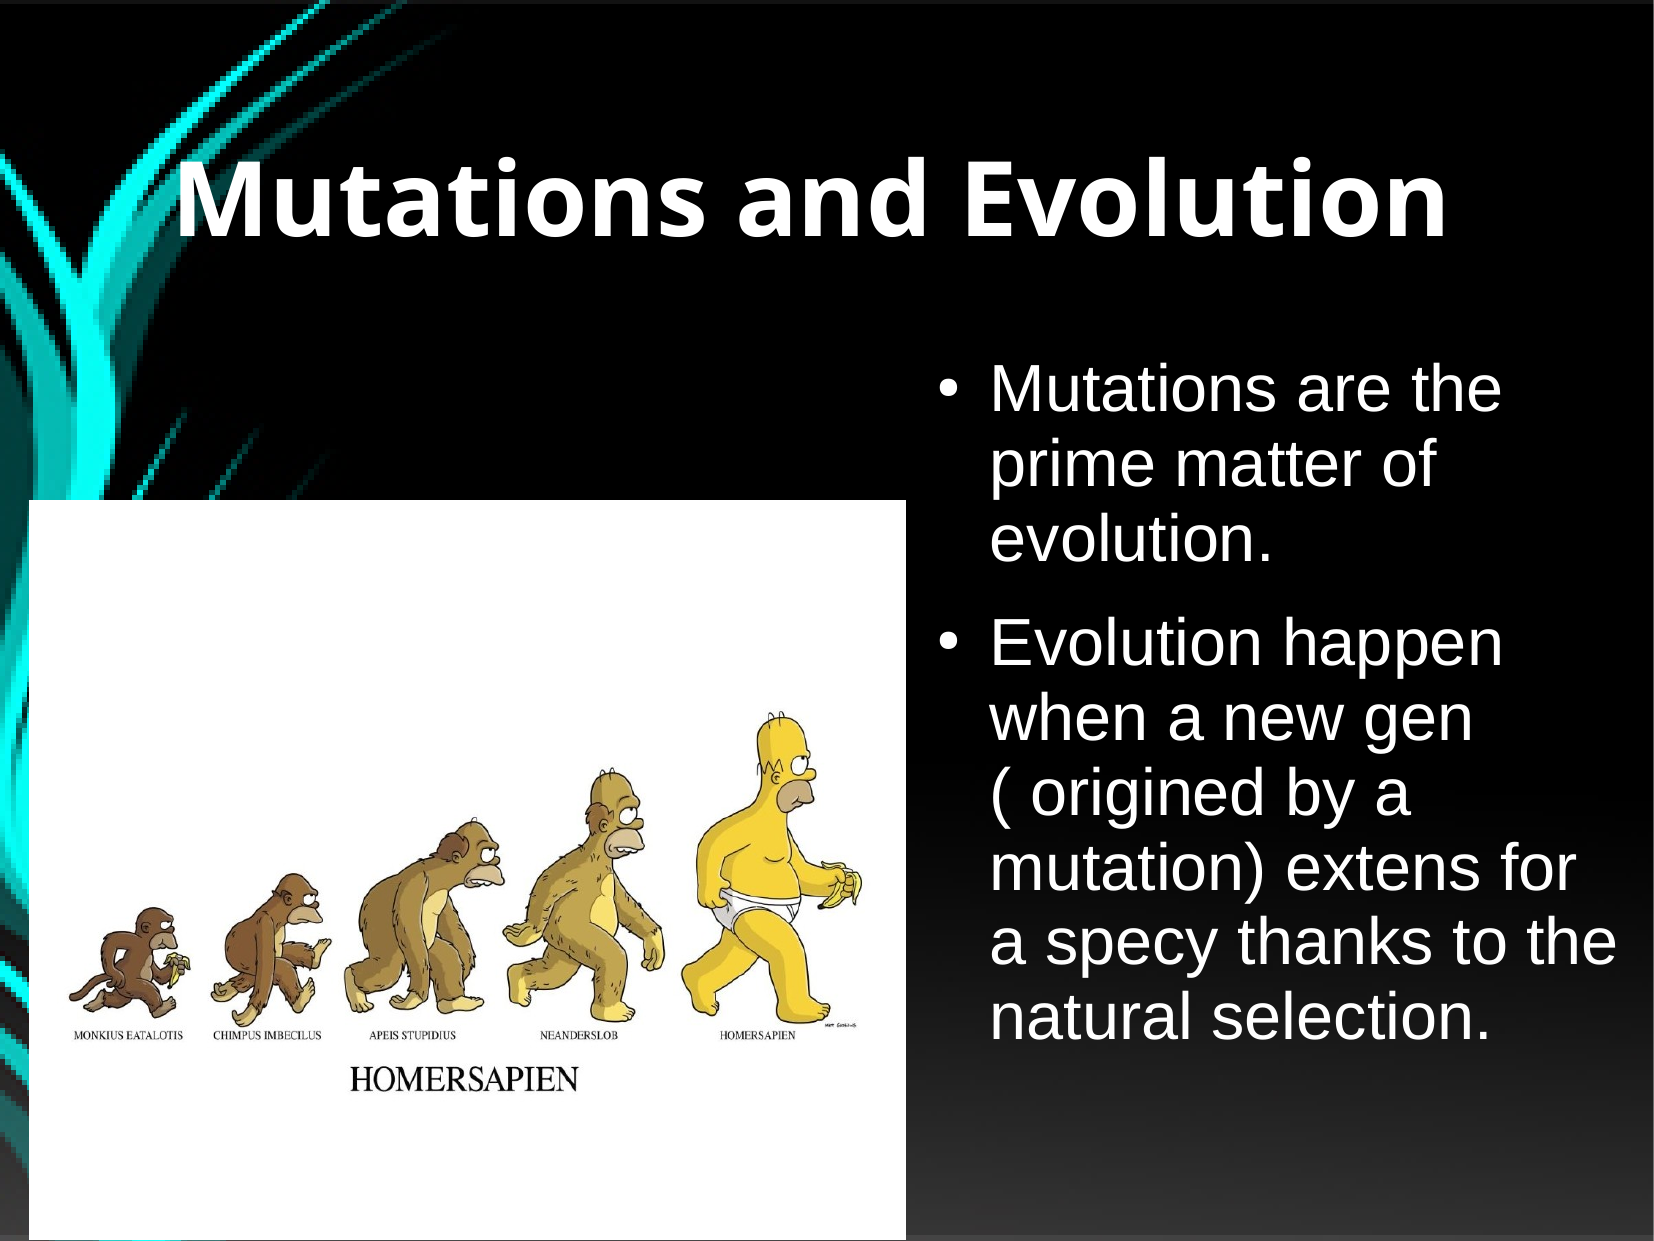

# Mutations and Evolution
Mutations are the prime matter of evolution.
Evolution happen when a new gen ( origined by a mutation) extens for a specy thanks to the natural selection.